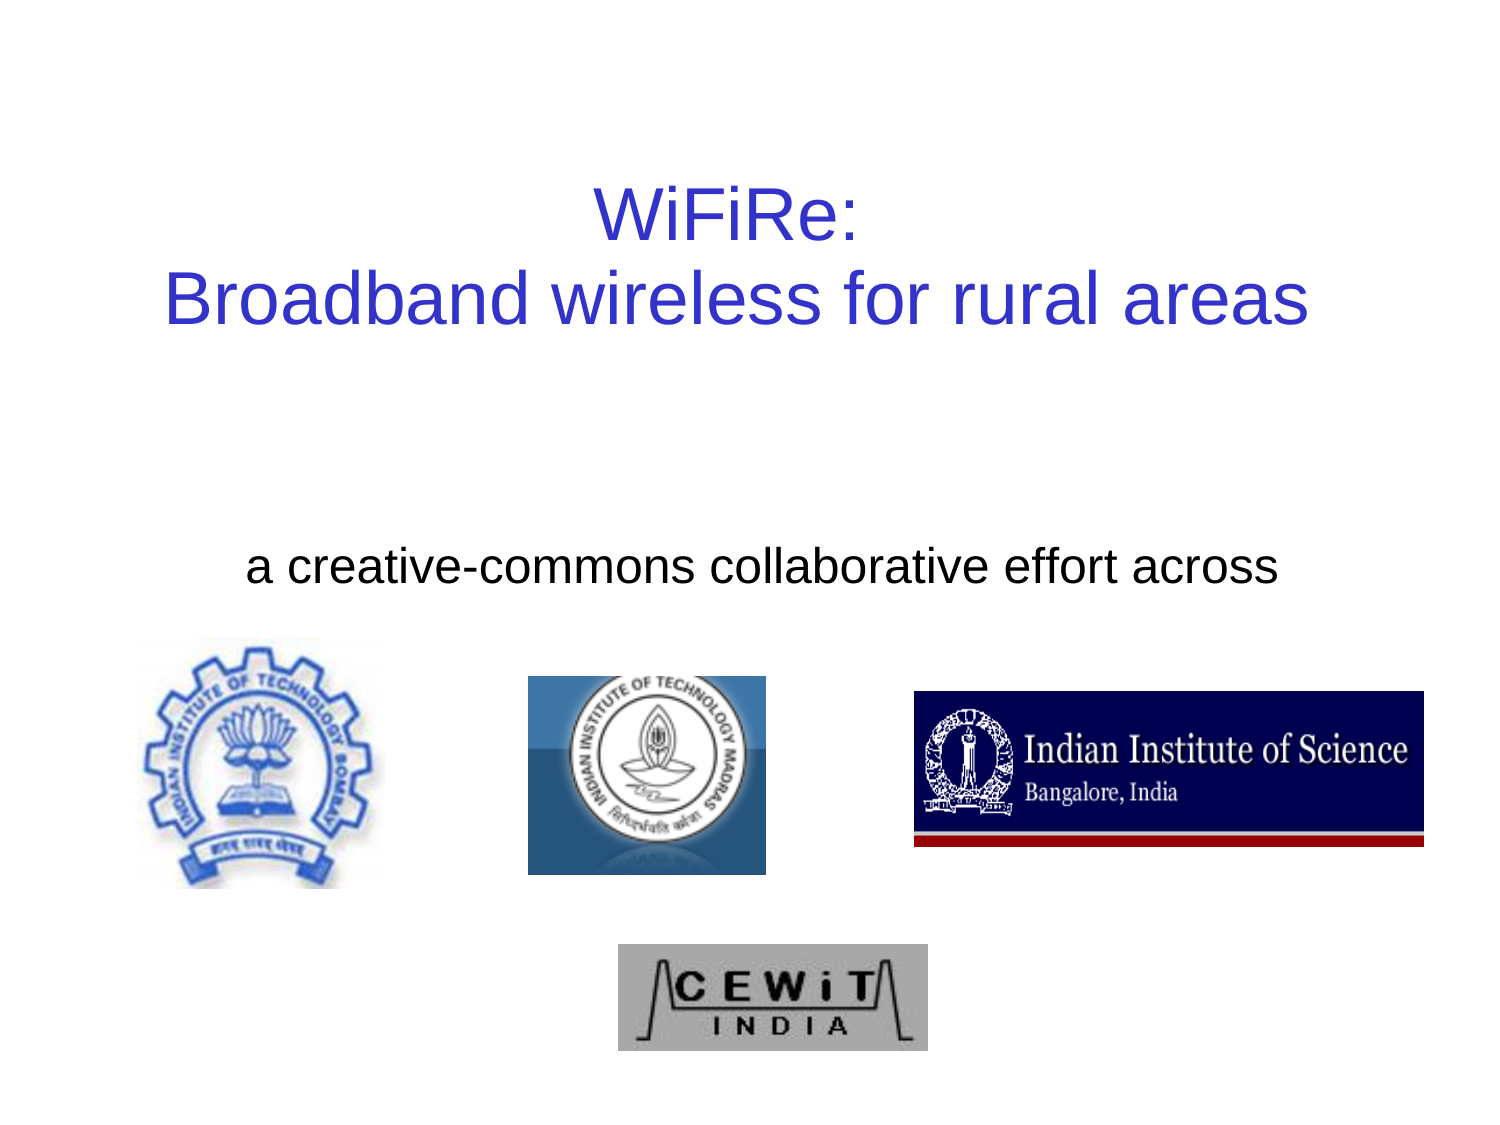

# WiFiRe: Broadband wireless for rural areas
a creative-commons collaborative effort across